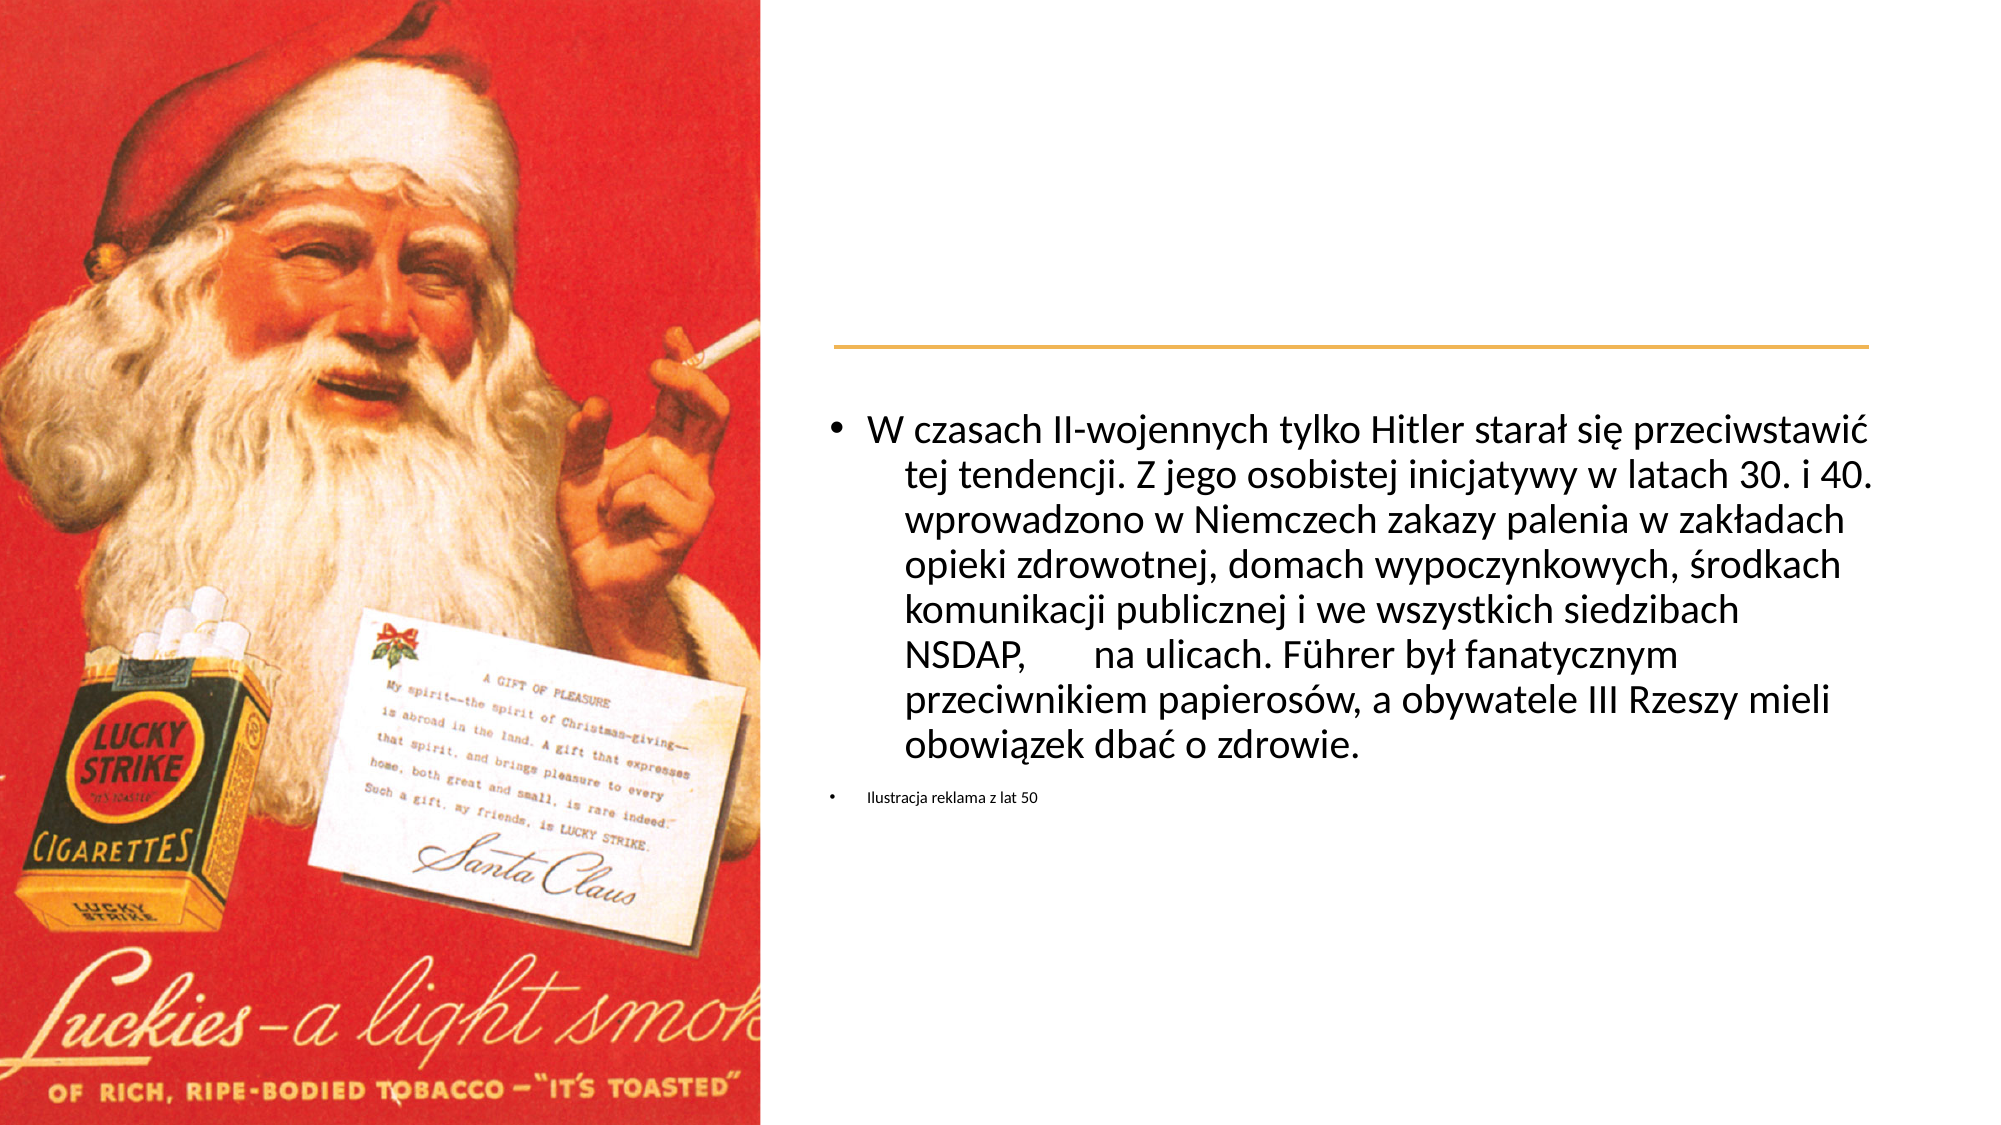

# W czasach II-wojennych tylko Hitler starał się przeciwstawić tej tendencji. Z jego osobistej inicjatywy w latach 30. i 40. wprowadzono w Niemczech zakazy palenia w zakładach opieki zdrowotnej, domach wypoczynkowych, środkach komunikacji publicznej i we wszystkich siedzibach NSDAP,       na ulicach. Führer był fanatycznym przeciwnikiem papierosów, a obywatele III Rzeszy mieli obowiązek dbać o zdrowie.
Ilustracja reklama z lat 50